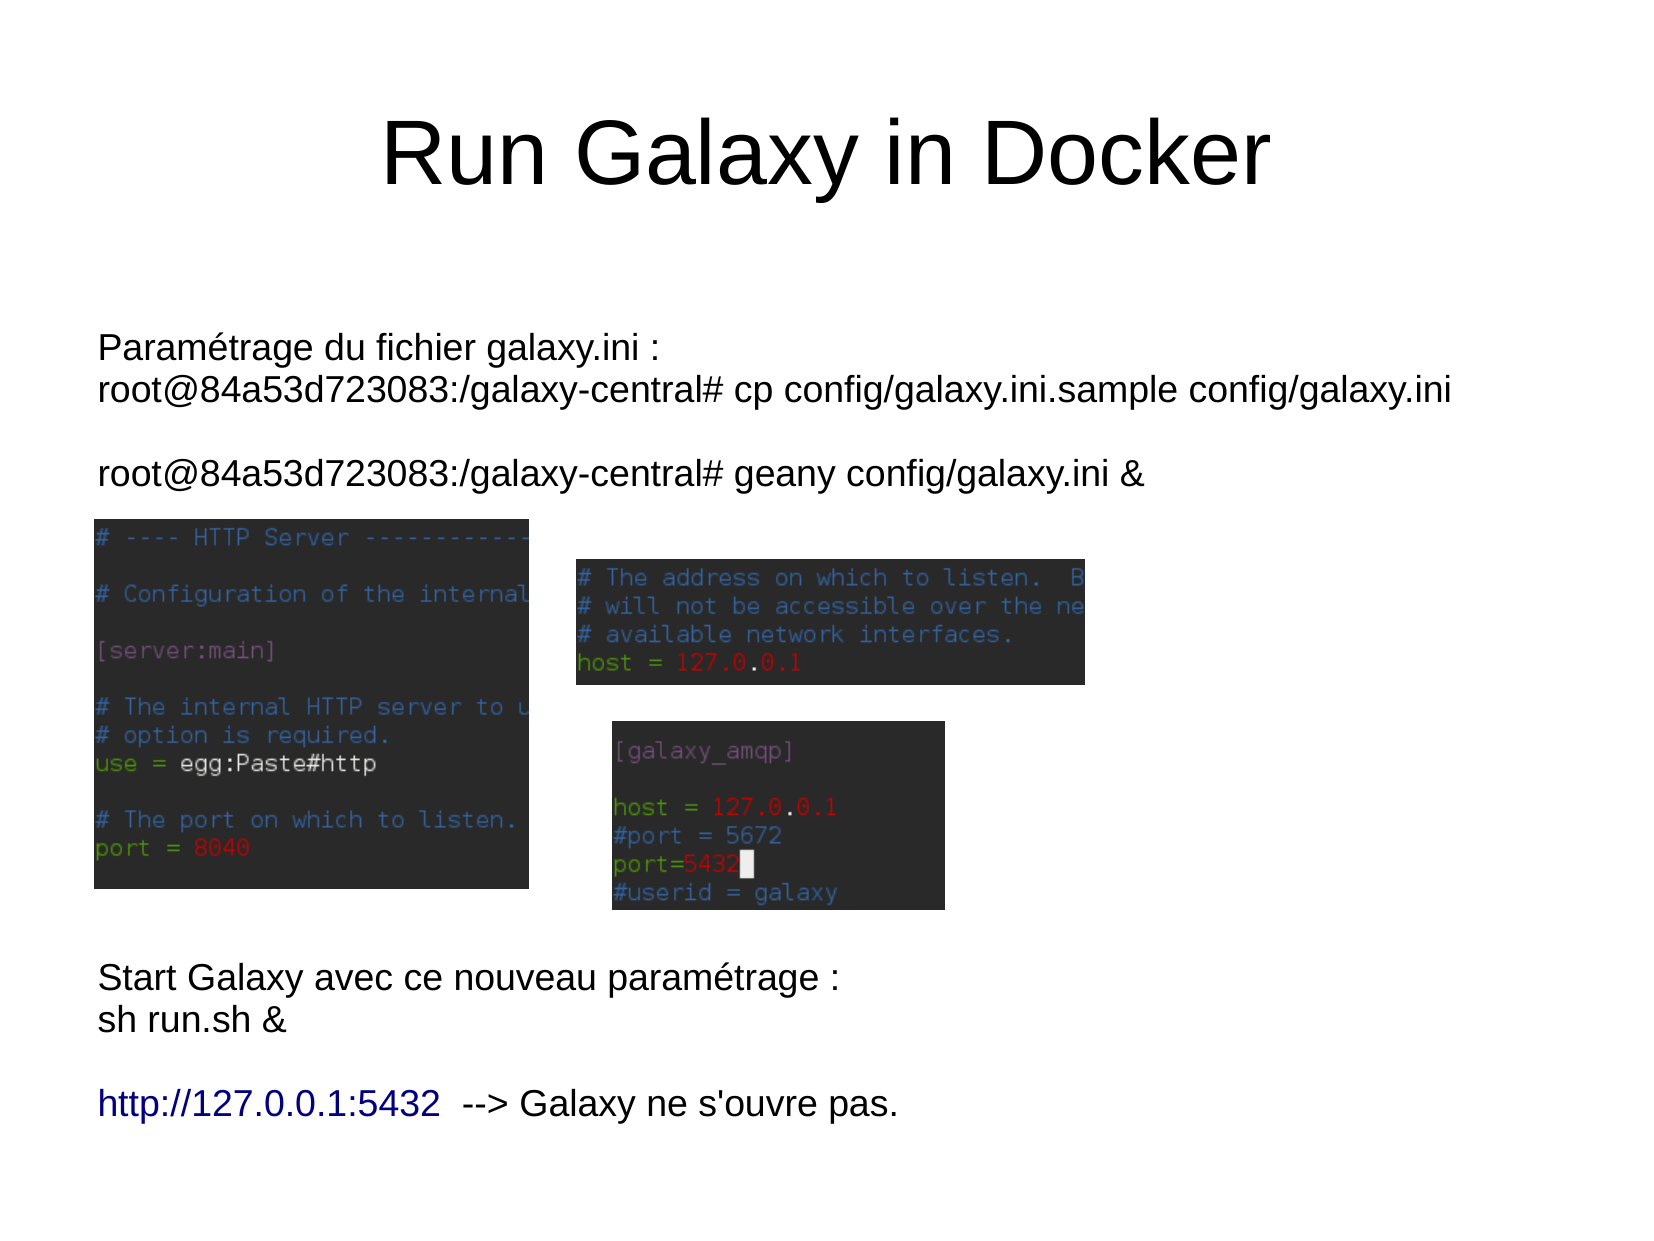

# Run Galaxy in Docker
Paramétrage du fichier galaxy.ini :
root@84a53d723083:/galaxy-central# cp config/galaxy.ini.sample config/galaxy.ini
root@84a53d723083:/galaxy-central# geany config/galaxy.ini &
Start Galaxy avec ce nouveau paramétrage :
sh run.sh &
http://127.0.0.1:5432 --> Galaxy ne s'ouvre pas.